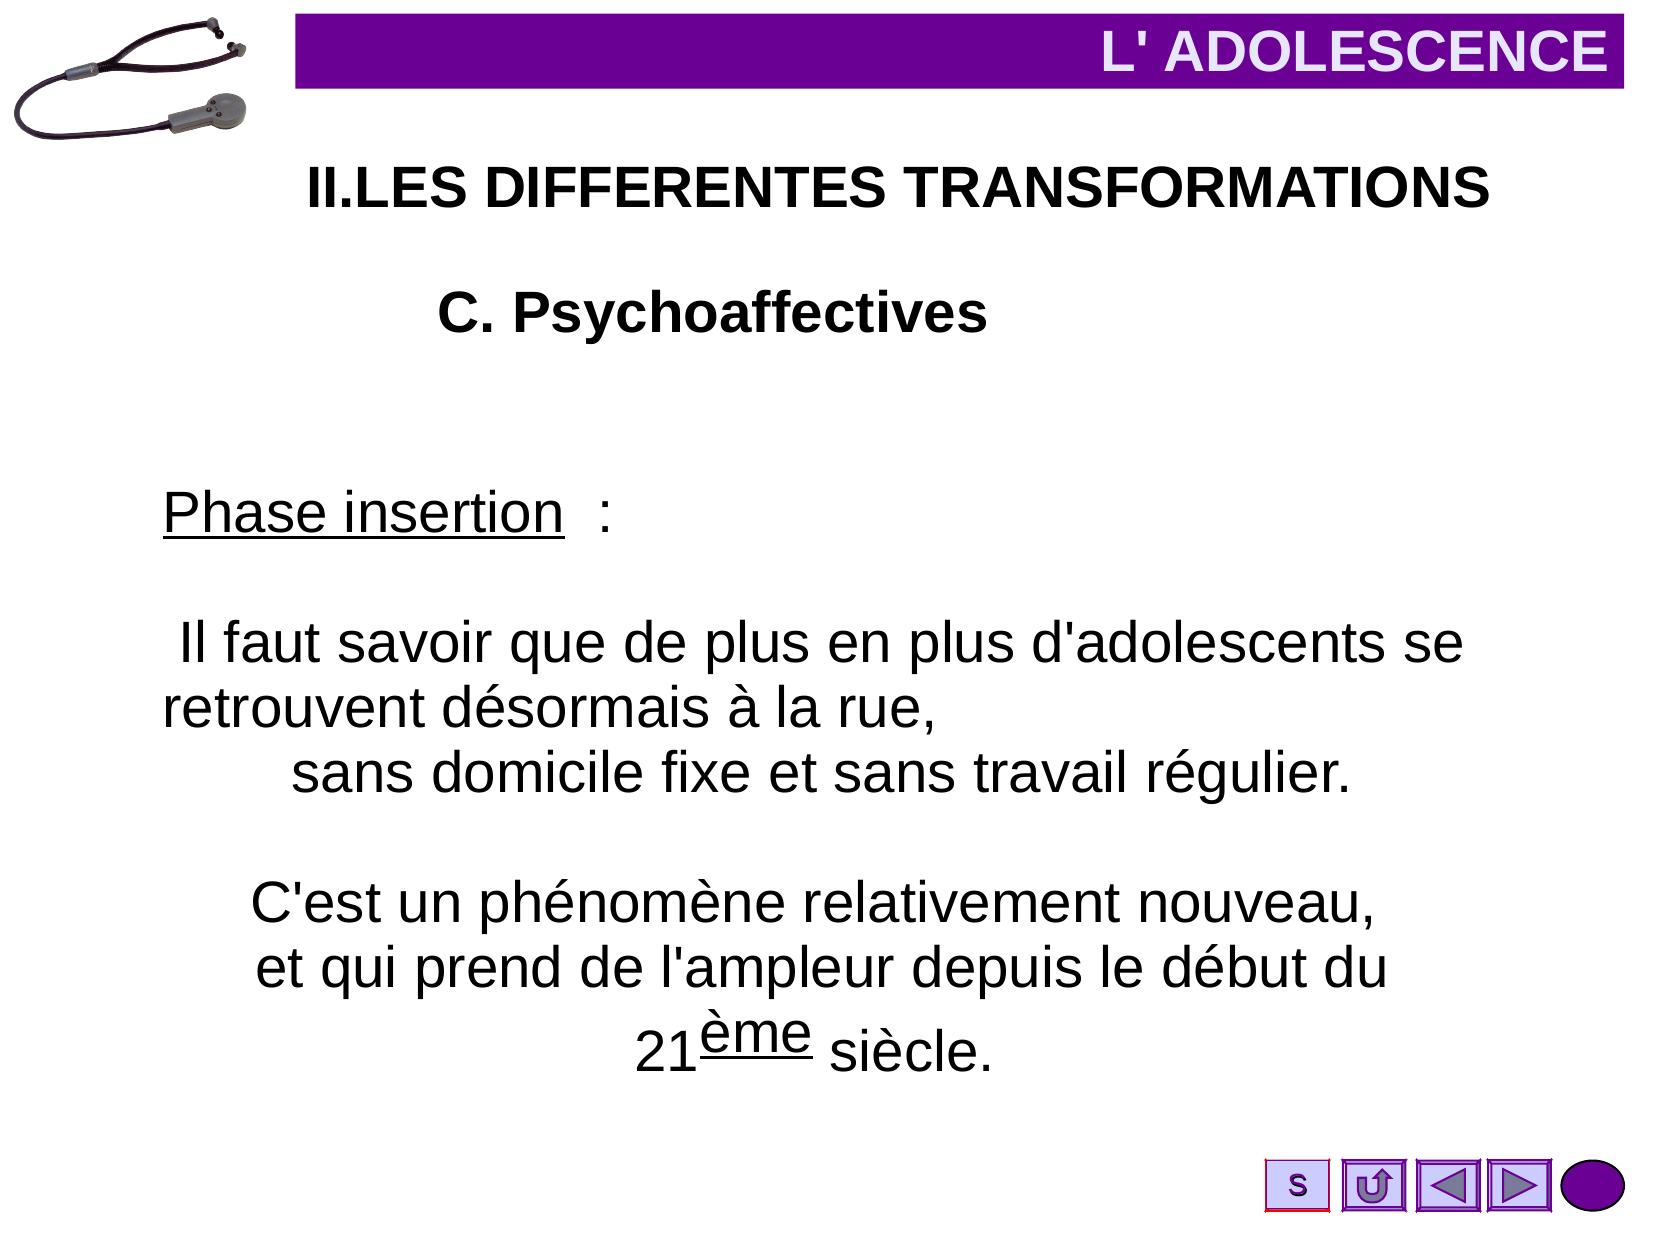

L' ADOLESCENCE
II.LES DIFFERENTES TRANSFORMATIONS
C. Psychoaffectives
Phase insertion :
 Il faut savoir que de plus en plus d'adolescents se retrouvent désormais à la rue,
sans domicile fixe et sans travail régulier.
C'est un phénomène relativement nouveau,
et qui prend de l'ampleur depuis le début du 21ème siècle.